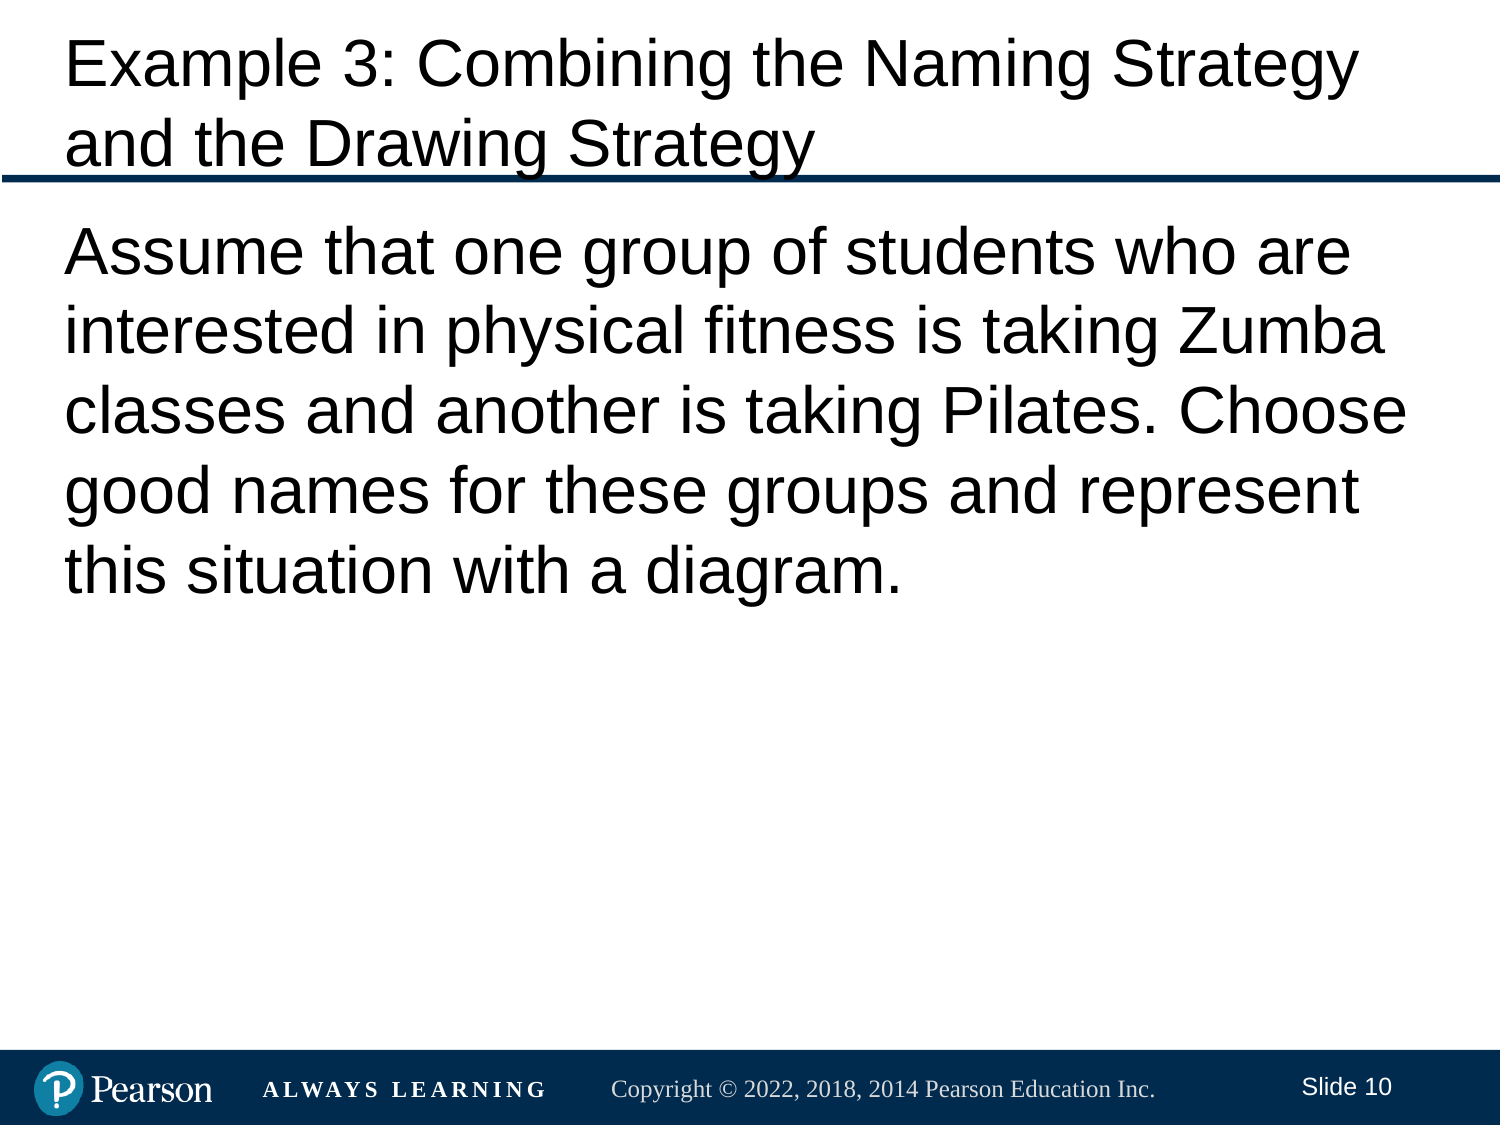

# Example 3: Combining the Naming Strategy and the Drawing Strategy
Assume that one group of students who are interested in physical fitness is taking Zumba classes and another is taking Pilates. Choose good names for these groups and represent this situation with a diagram.